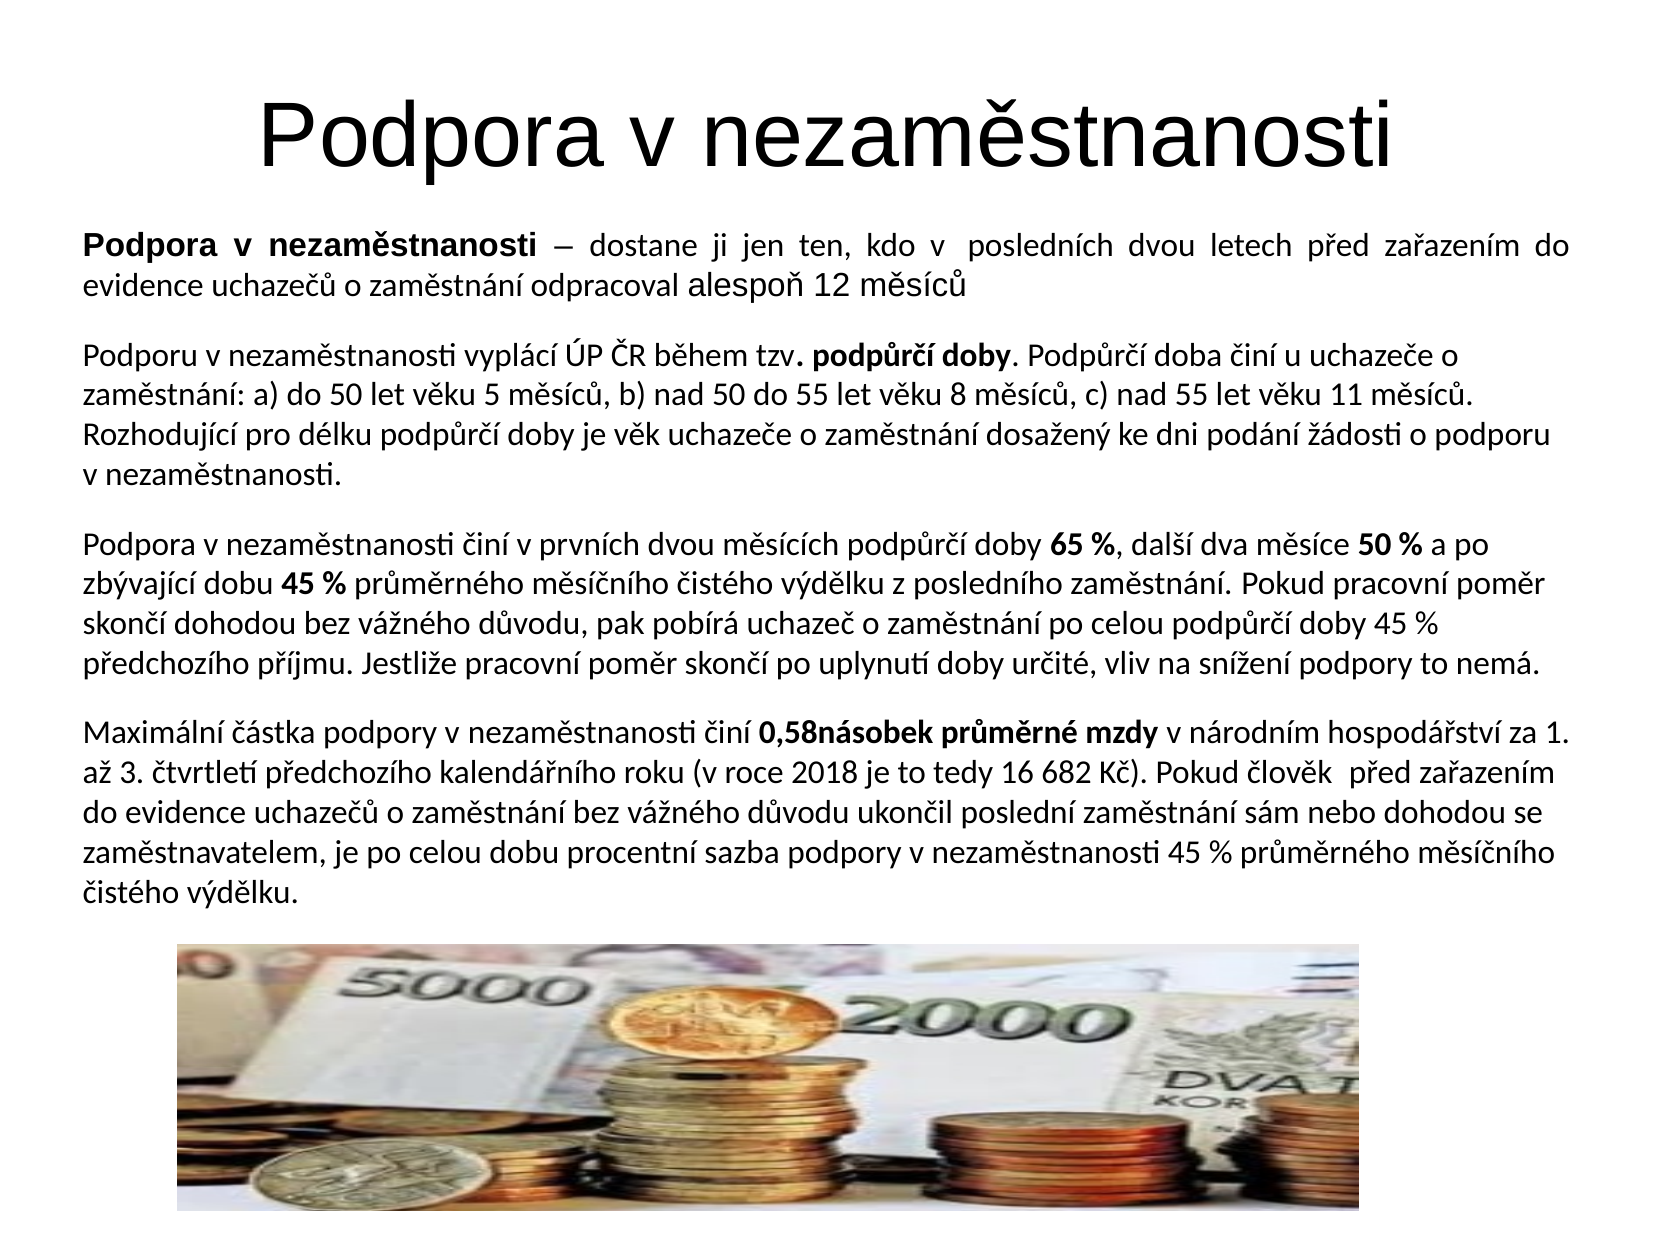

# Podpora v nezaměstnanosti
Podpora v nezaměstnanosti – dostane ji jen ten, kdo v  posledních dvou letech před zařazením do evidence uchazečů o zaměstnání odpracoval alespoň 12 měsíců
Podporu v nezaměstnanosti vyplácí ÚP ČR během tzv. podpůrčí doby. Podpůrčí doba činí u uchazeče o zaměstnání: a) do 50 let věku 5 měsíců, b) nad 50 do 55 let věku 8 měsíců, c) nad 55 let věku 11 měsíců. Rozhodující pro délku podpůrčí doby je věk uchazeče o zaměstnání dosažený ke dni podání žádosti o podporu v nezaměstnanosti.
Podpora v nezaměstnanosti činí v prvních dvou měsících podpůrčí doby 65 %, další dva měsíce 50 % a po zbývající dobu 45 % průměrného měsíčního čistého výdělku z posledního zaměstnání. Pokud pracovní poměr skončí dohodou bez vážného důvodu, pak pobírá uchazeč o zaměstnání po celou podpůrčí doby 45 % předchozího příjmu. Jestliže pracovní poměr skončí po uplynutí doby určité, vliv na snížení podpory to nemá.
Maximální částka podpory v nezaměstnanosti činí 0,58násobek průměrné mzdy v národním hospodářství za 1. až 3. čtvrtletí předchozího kalendářního roku (v roce 2018 je to tedy 16 682 Kč). Pokud člověk  před zařazením do evidence uchazečů o zaměstnání bez vážného důvodu ukončil poslední zaměstnání sám nebo dohodou se zaměstnavatelem, je po celou dobu procentní sazba podpory v nezaměstnanosti 45 % průměrného měsíčního čistého výdělku.